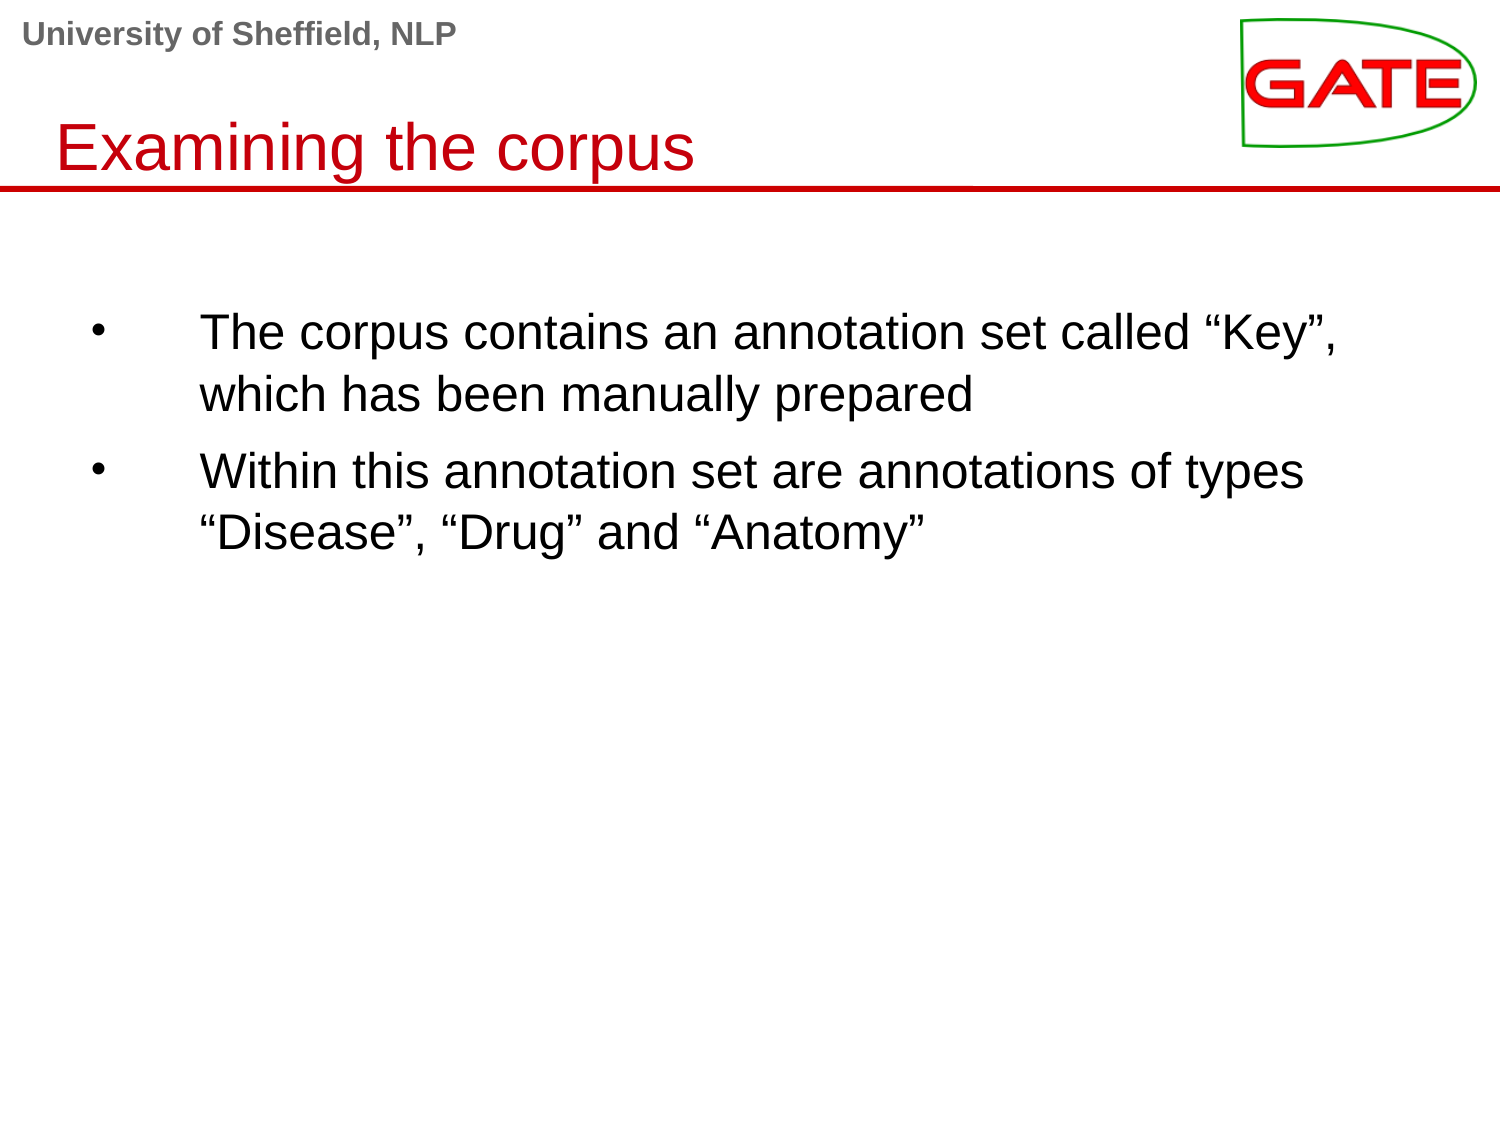

# Examining the corpus
The corpus contains an annotation set called “Key”, which has been manually prepared
Within this annotation set are annotations of types “Disease”, “Drug” and “Anatomy”